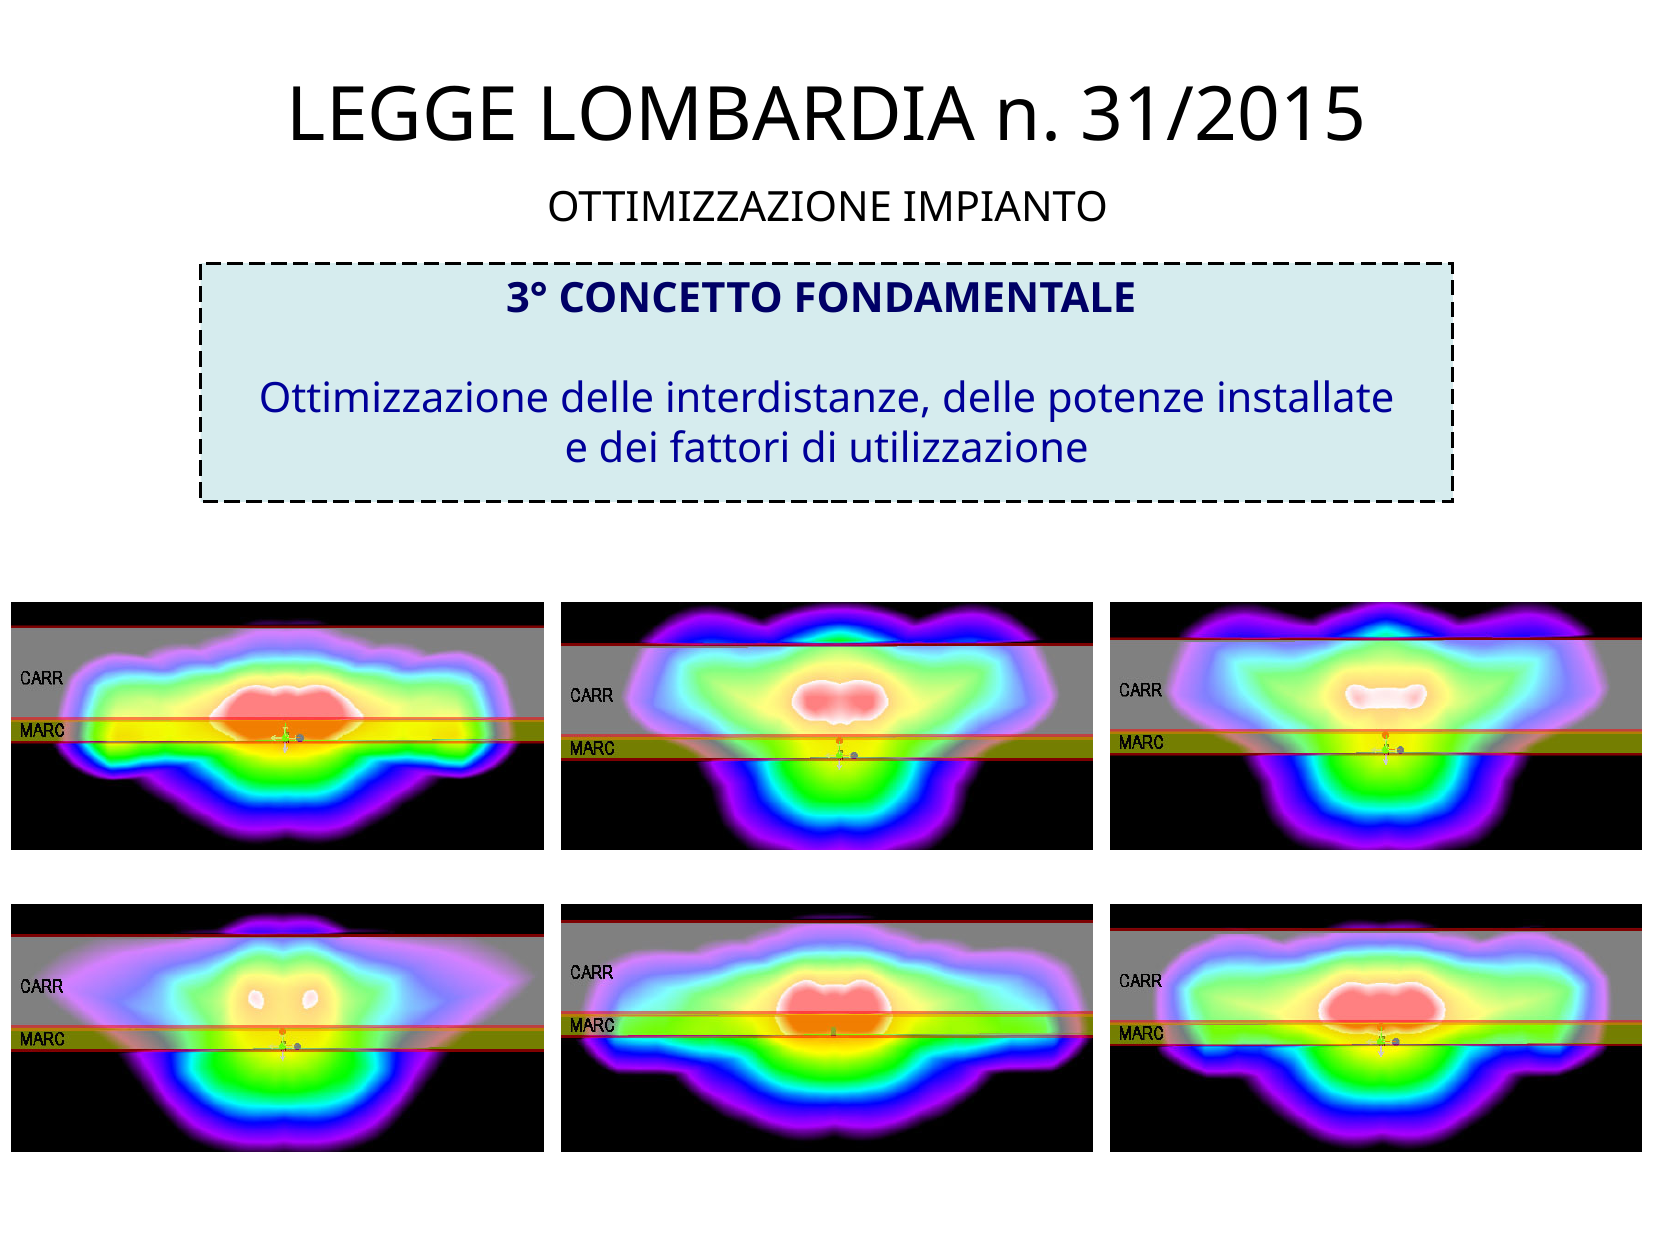

# LEGGE LOMBARDIA n. 31/2015
OTTIMIZZAZIONE IMPIANTO
3° CONCETTO FONDAMENTALE
Ottimizzazione delle interdistanze, delle potenze installate
e dei fattori di utilizzazione